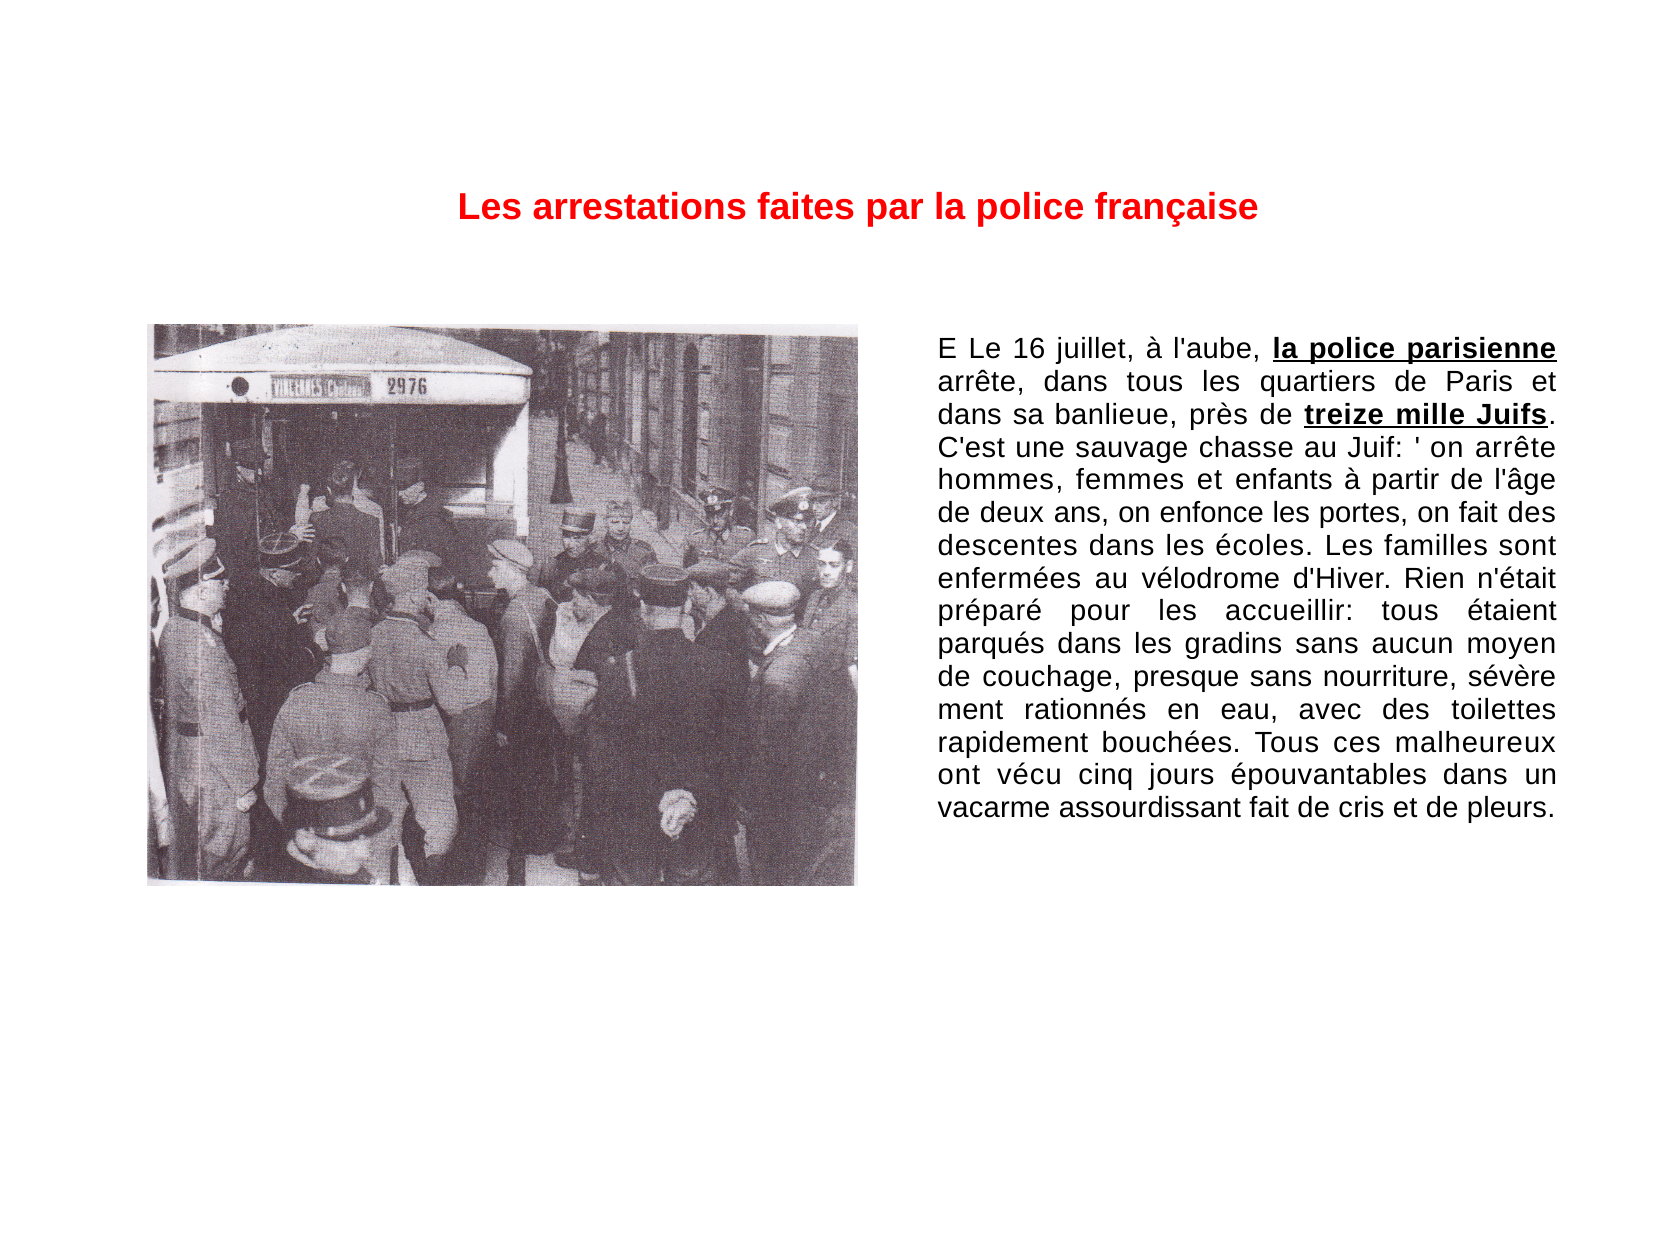

Les arrestations faites par la police française
E Le 16 juillet, à l'aube, la police parisienne arrête, dans tous les quartiers de Paris et dans sa ban­lieue, près de treize mille Juifs. C'est une sauvage chasse au Juif: ' on arrête hommes, femmes et enfants à partir de l'âge de deux ans, on enfonce les portes, on fait des descentes dans les écoles. Les familles sont enfermées au vélodrome d'Hiver. Rien n'était préparé pour les accueillir: tous étaient parqués dans les gradins sans aucun moyen de couchage, presque sans nourriture, sévère­ment rationnés en eau, avec des toilettes rapidement bouchées. Tous ces malheureux ont vécu cinq jours épouvantables dans un vacarme assourdissant fait de cris et de pleurs.